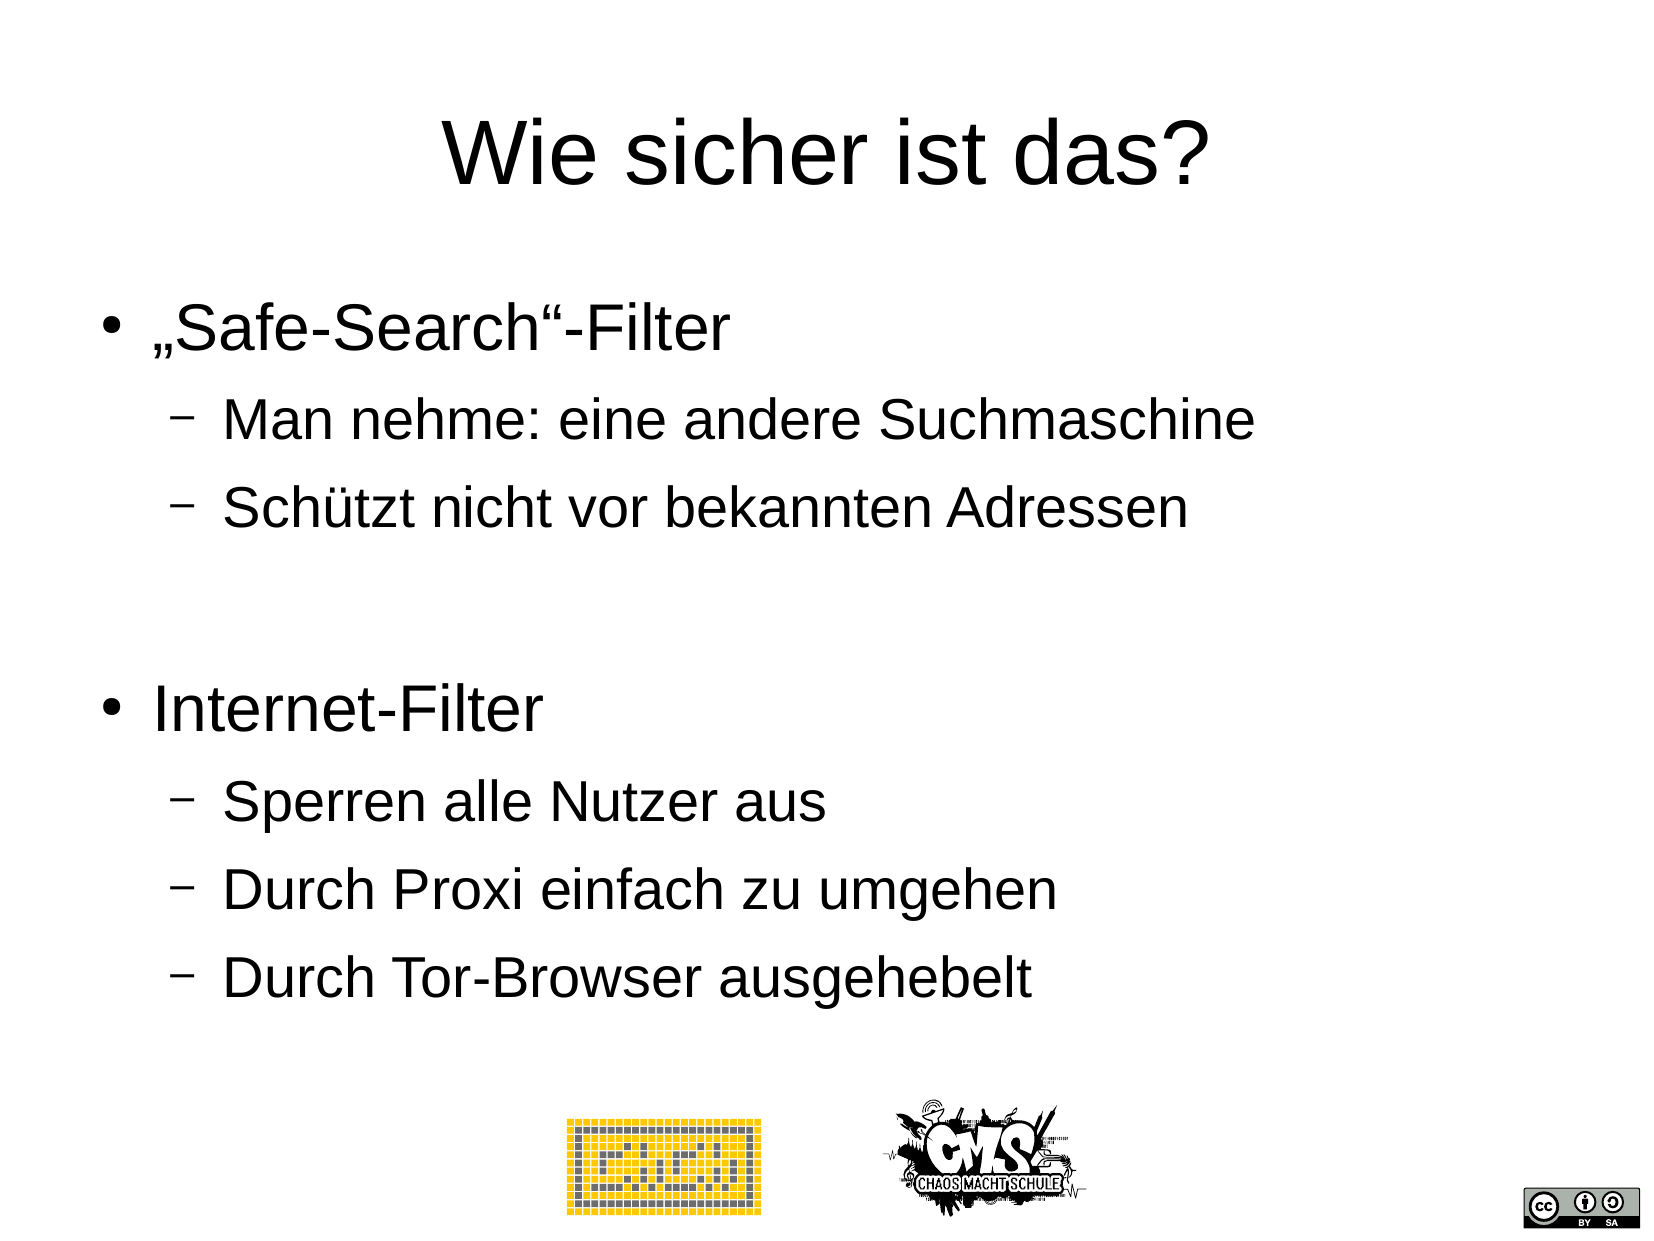

# Wie sicher ist das?
„Safe-Search“-Filter
Man nehme: eine andere Suchmaschine
Schützt nicht vor bekannten Adressen
Internet-Filter
Sperren alle Nutzer aus
Durch Proxi einfach zu umgehen
Durch Tor-Browser ausgehebelt